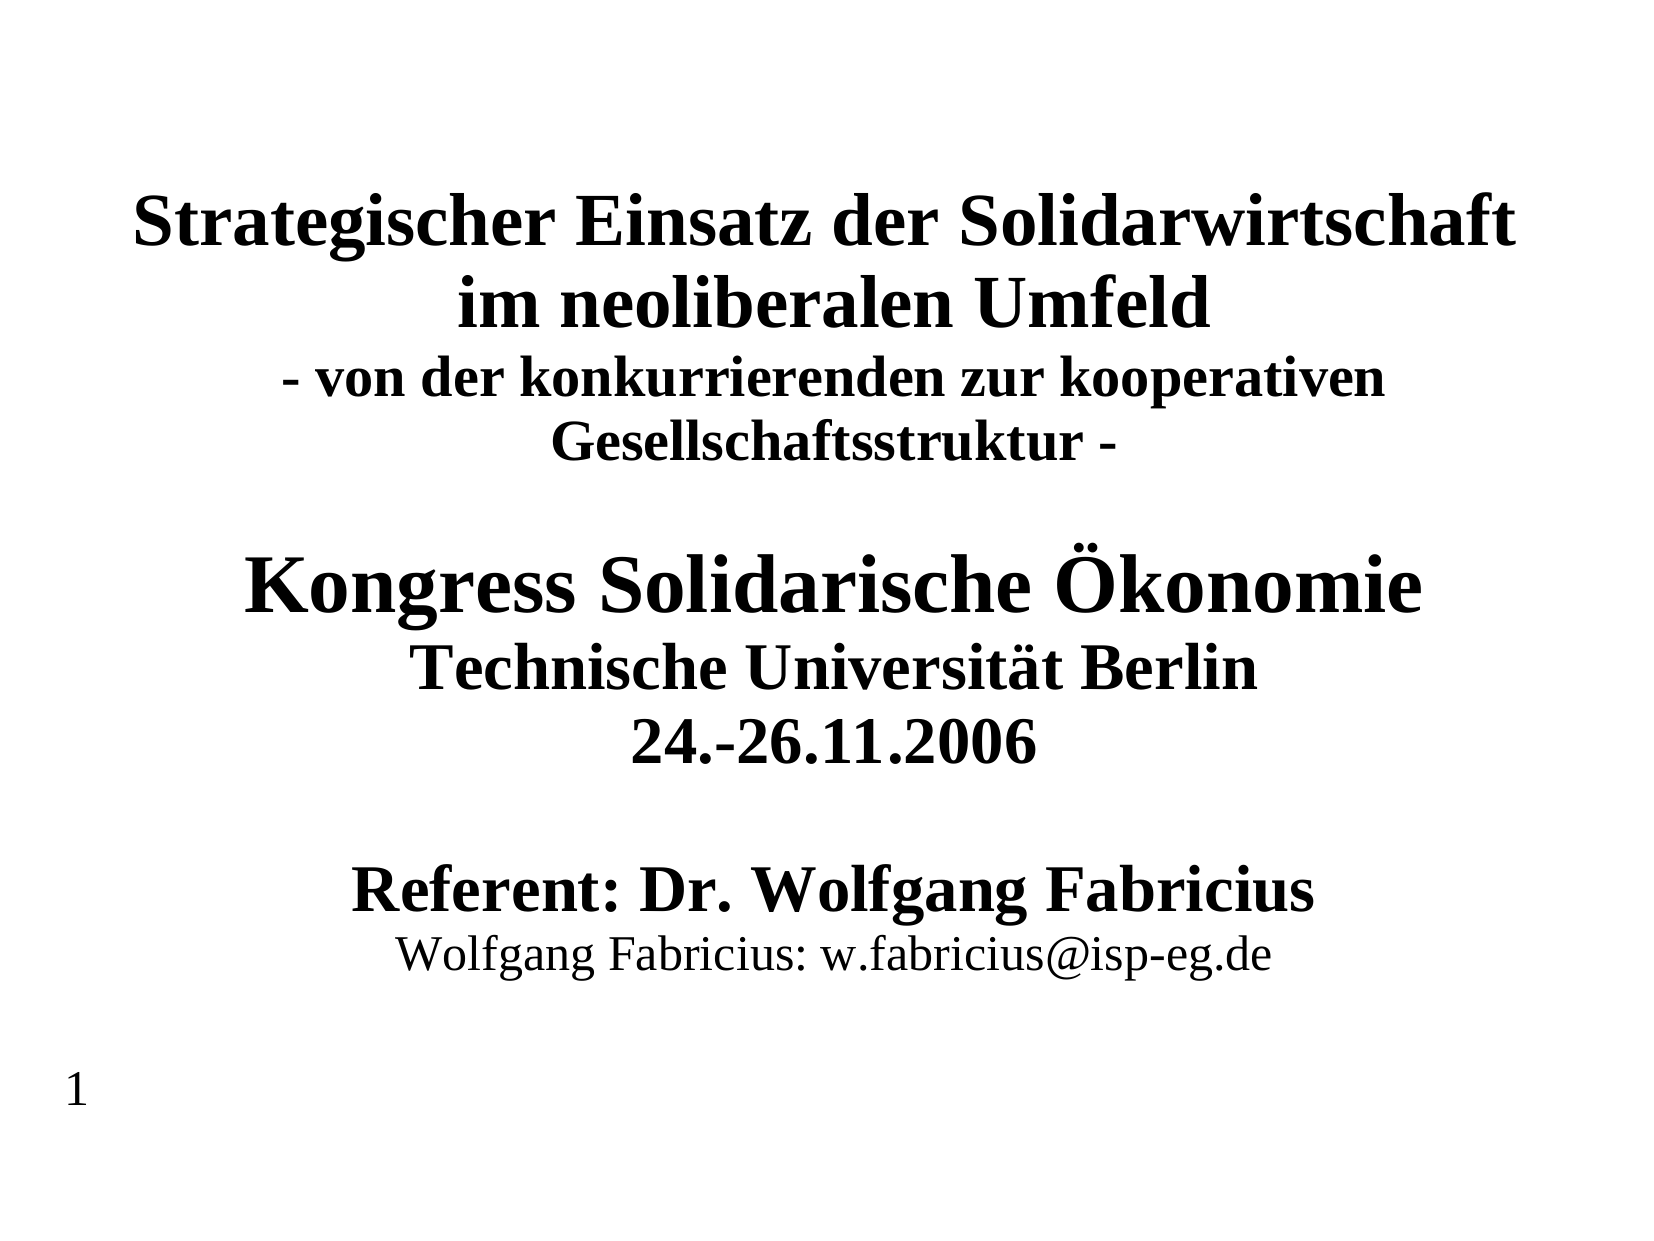

Strategischer Einsatz der Solidarwirtschaft
im neoliberalen Umfeld
- von der konkurrierenden zur kooperativen
Gesellschaftsstruktur -
Kongress Solidarische Ökonomie
Technische Universität Berlin
24.-26.11.2006
Referent: Dr. Wolfgang Fabricius
Wolfgang Fabricius: w.fabricius@isp-eg.de